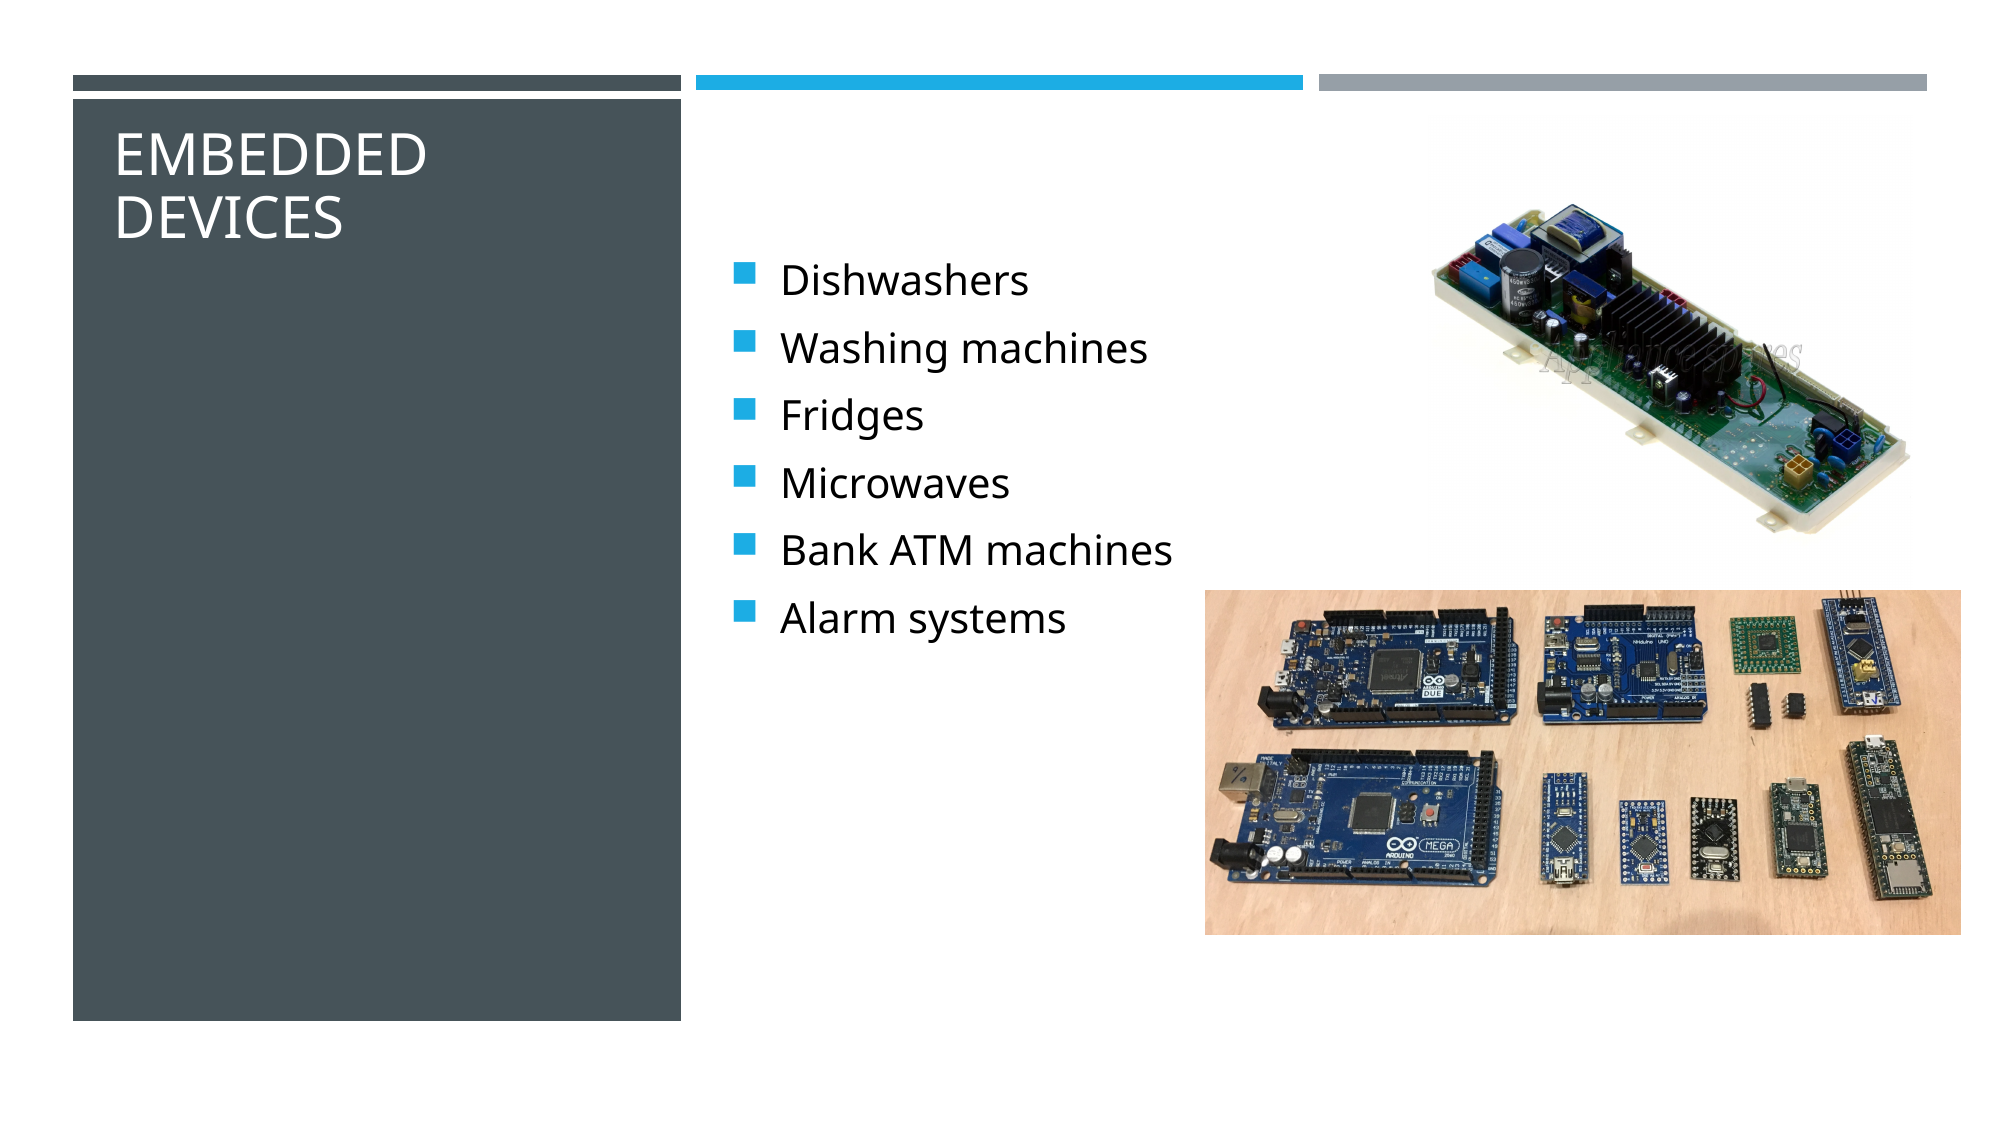

# Embedded devices
Dishwashers
Washing machines
Fridges
Microwaves
Bank ATM machines
Alarm systems
Circuit Design App for Makers- circuito.io